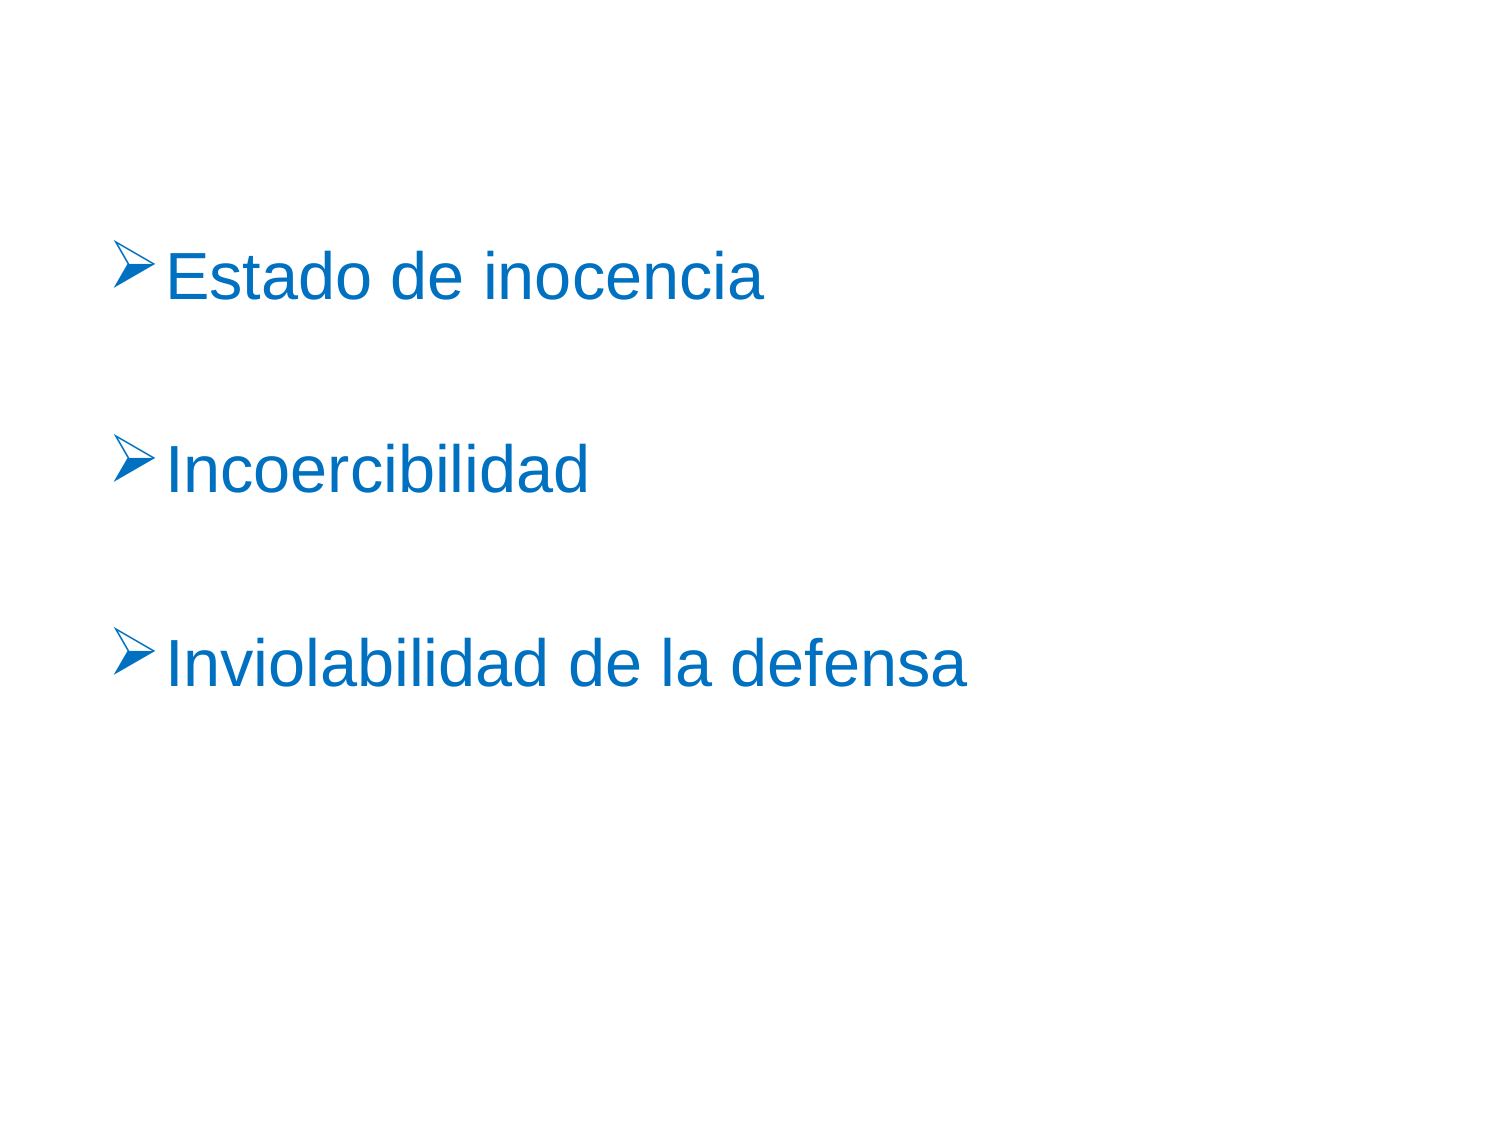

# Estado de inocencia
Incoercibilidad
Inviolabilidad de la defensa